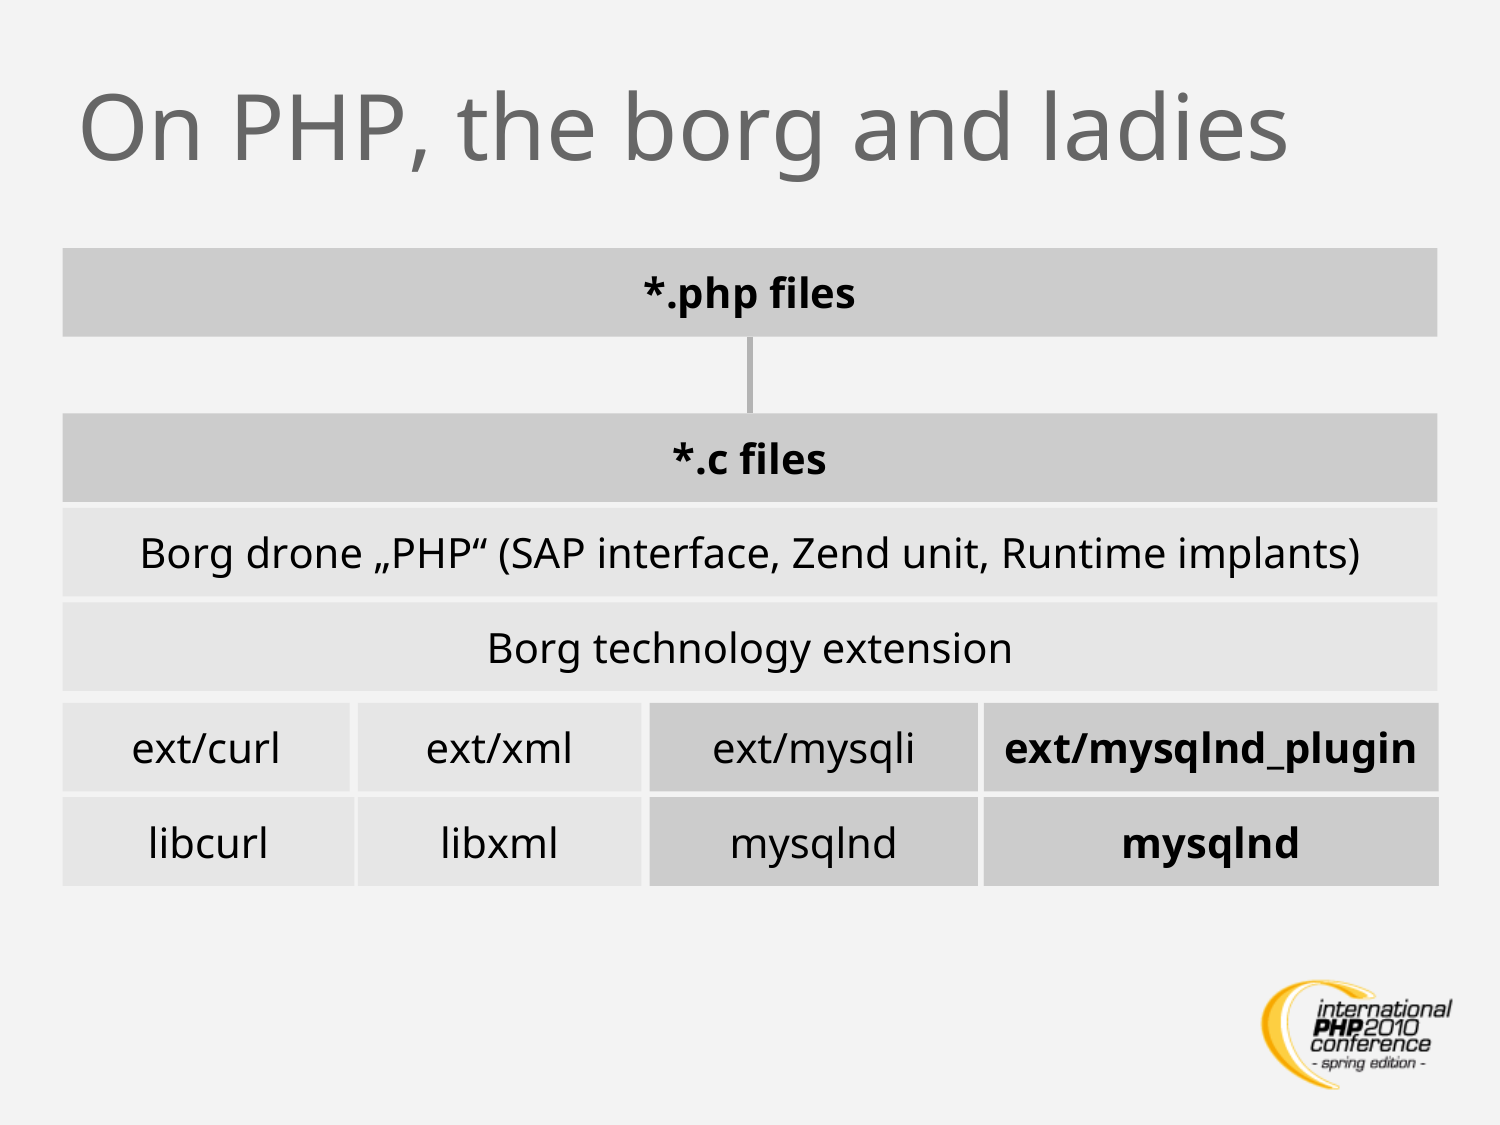

# On PHP, the borg and ladies
*.php files
*.c files
Borg drone „PHP“ (SAP interface, Zend unit, Runtime implants)
Borg technology extension
ext/curl
ext/xml
ext/mysqli
ext/mysqlnd_plugin
libcurl
libxml
mysqlnd
mysqlnd
mysqlnd